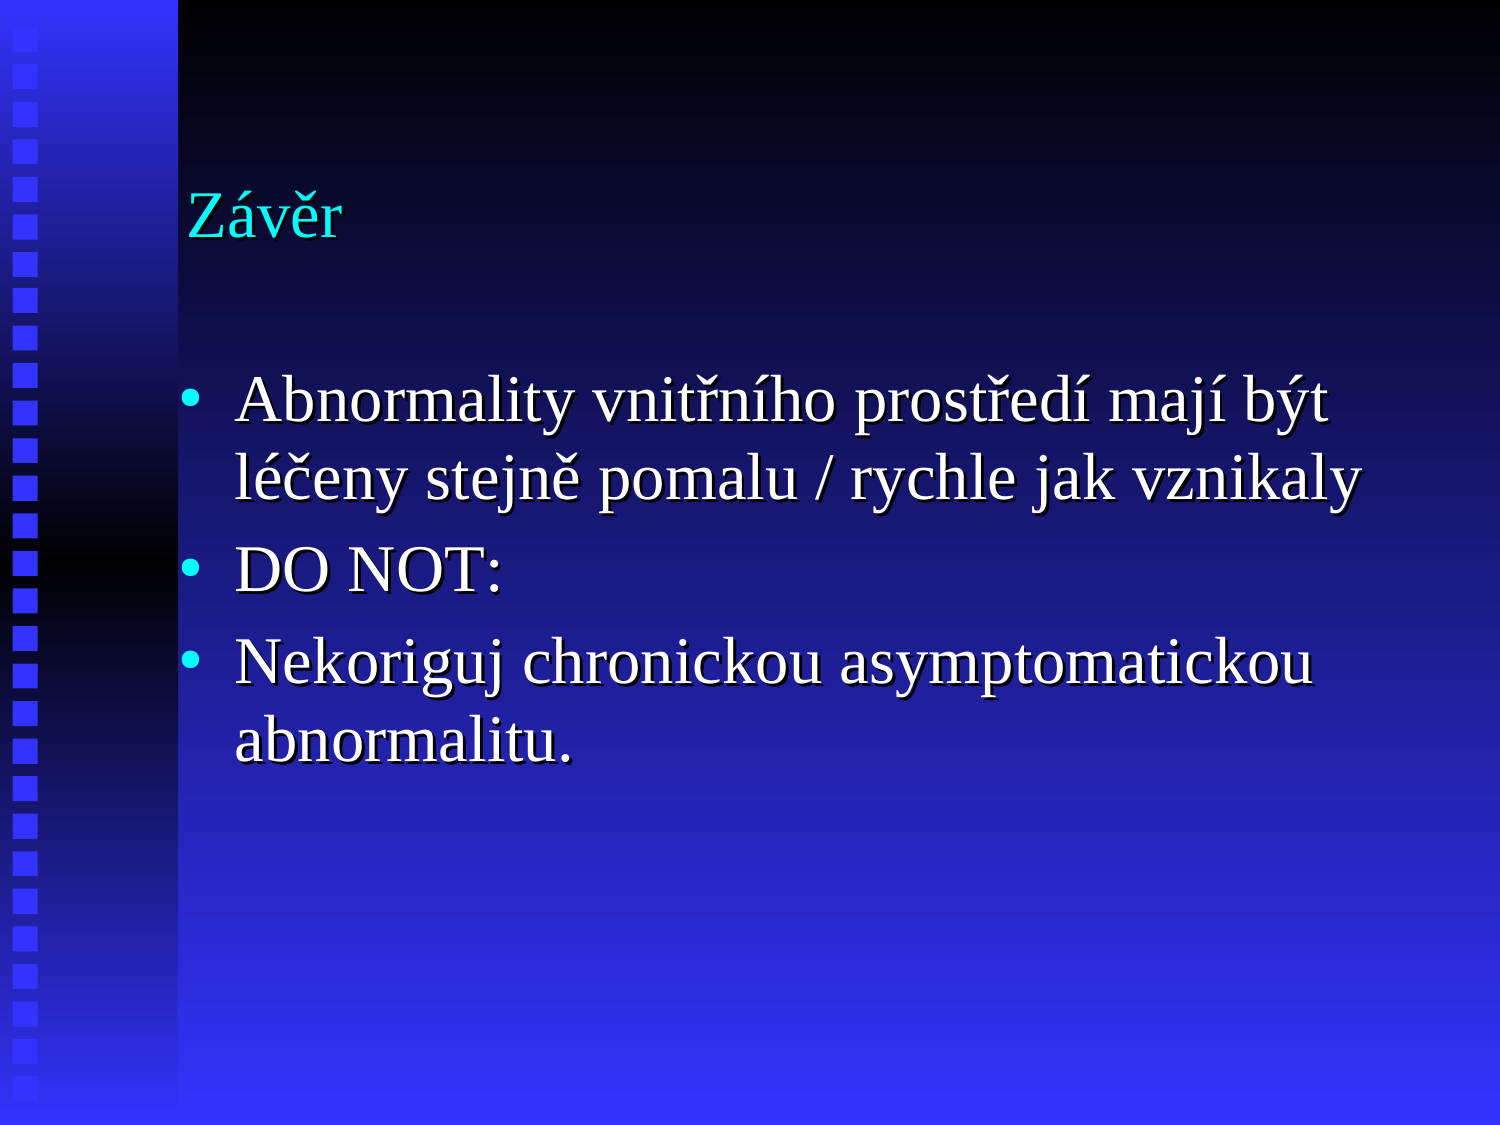

# Závěr
Abnormality vnitřního prostředí mají být léčeny stejně pomalu / rychle jak vznikaly
DO NOT:
Nekoriguj chronickou asymptomatickou abnormalitu.